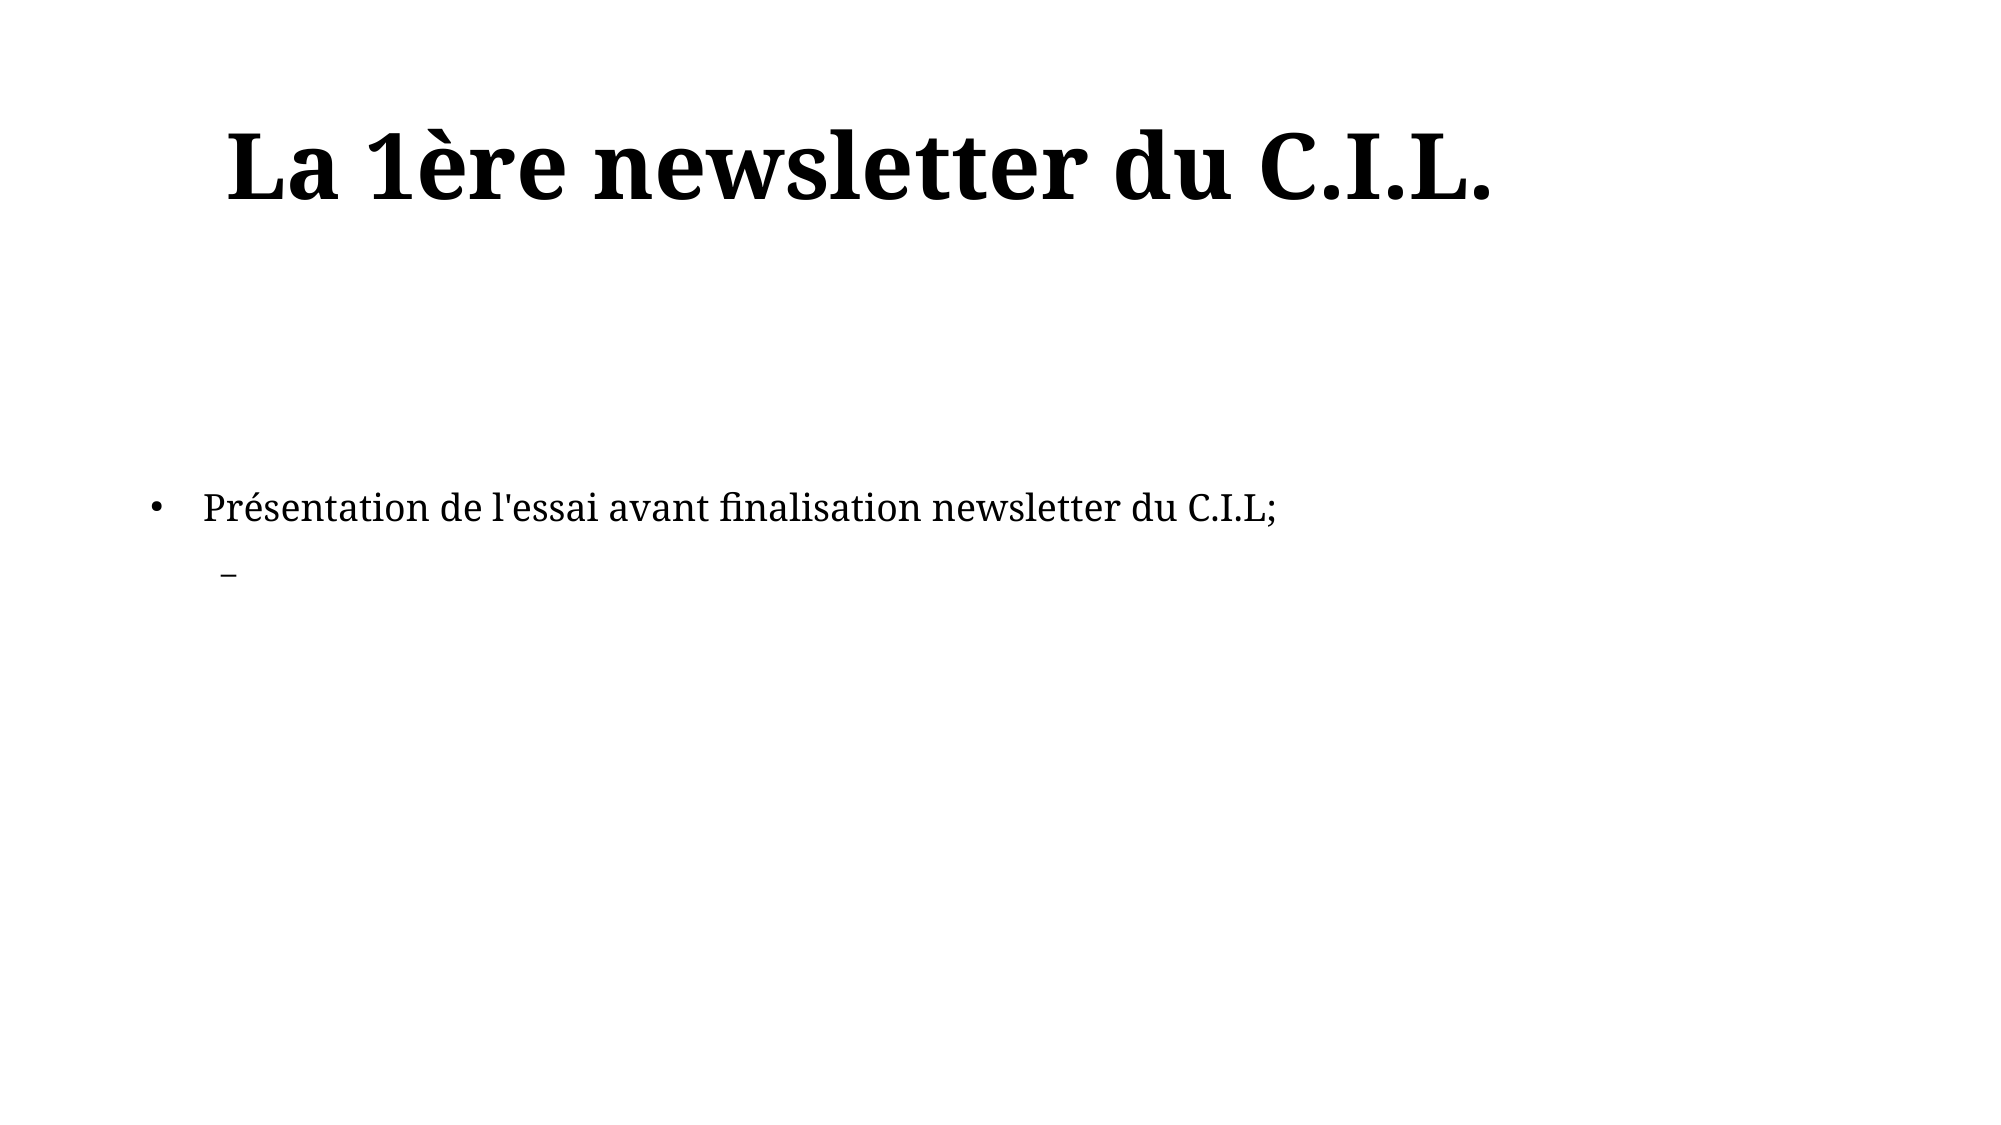

La 1ère newsletter du C.I.L.
Présentation de l'essai avant finalisation newsletter du C.I.L;